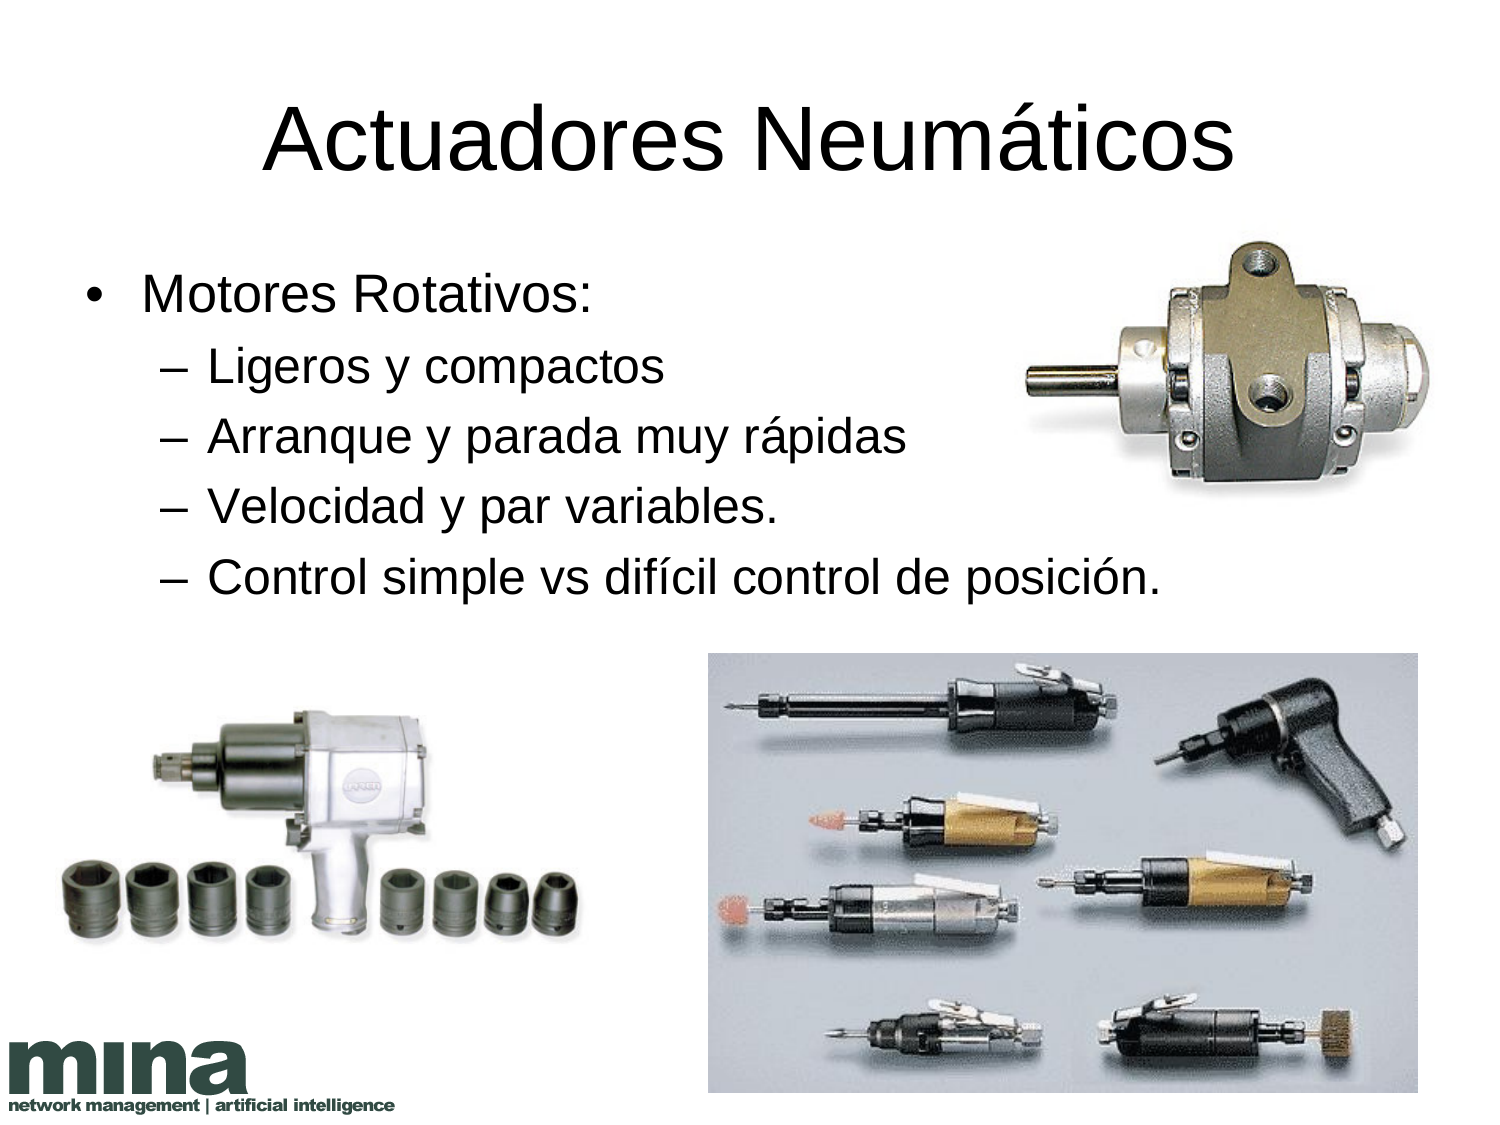

# Actuadores Neumáticos
Motores Rotativos:
Ligeros y compactos
Arranque y parada muy rápidas
Velocidad y par variables.
Control simple vs difícil control de posición.